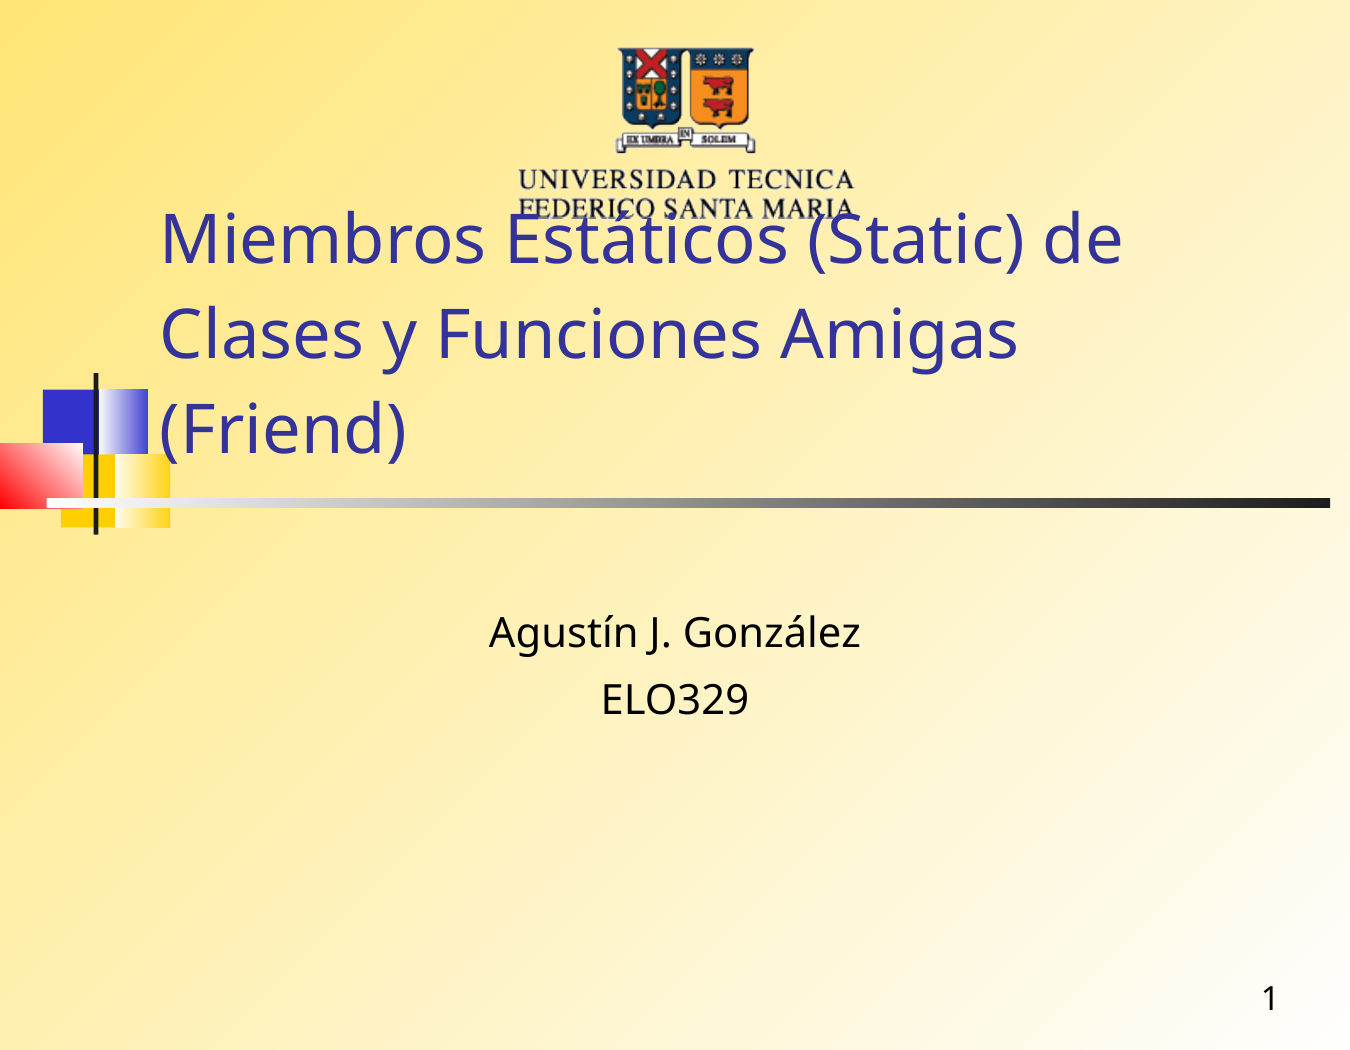

# Miembros Estáticos (Static) de Clases y Funciones Amigas (Friend)‏
Agustín J. González
ELO329
1